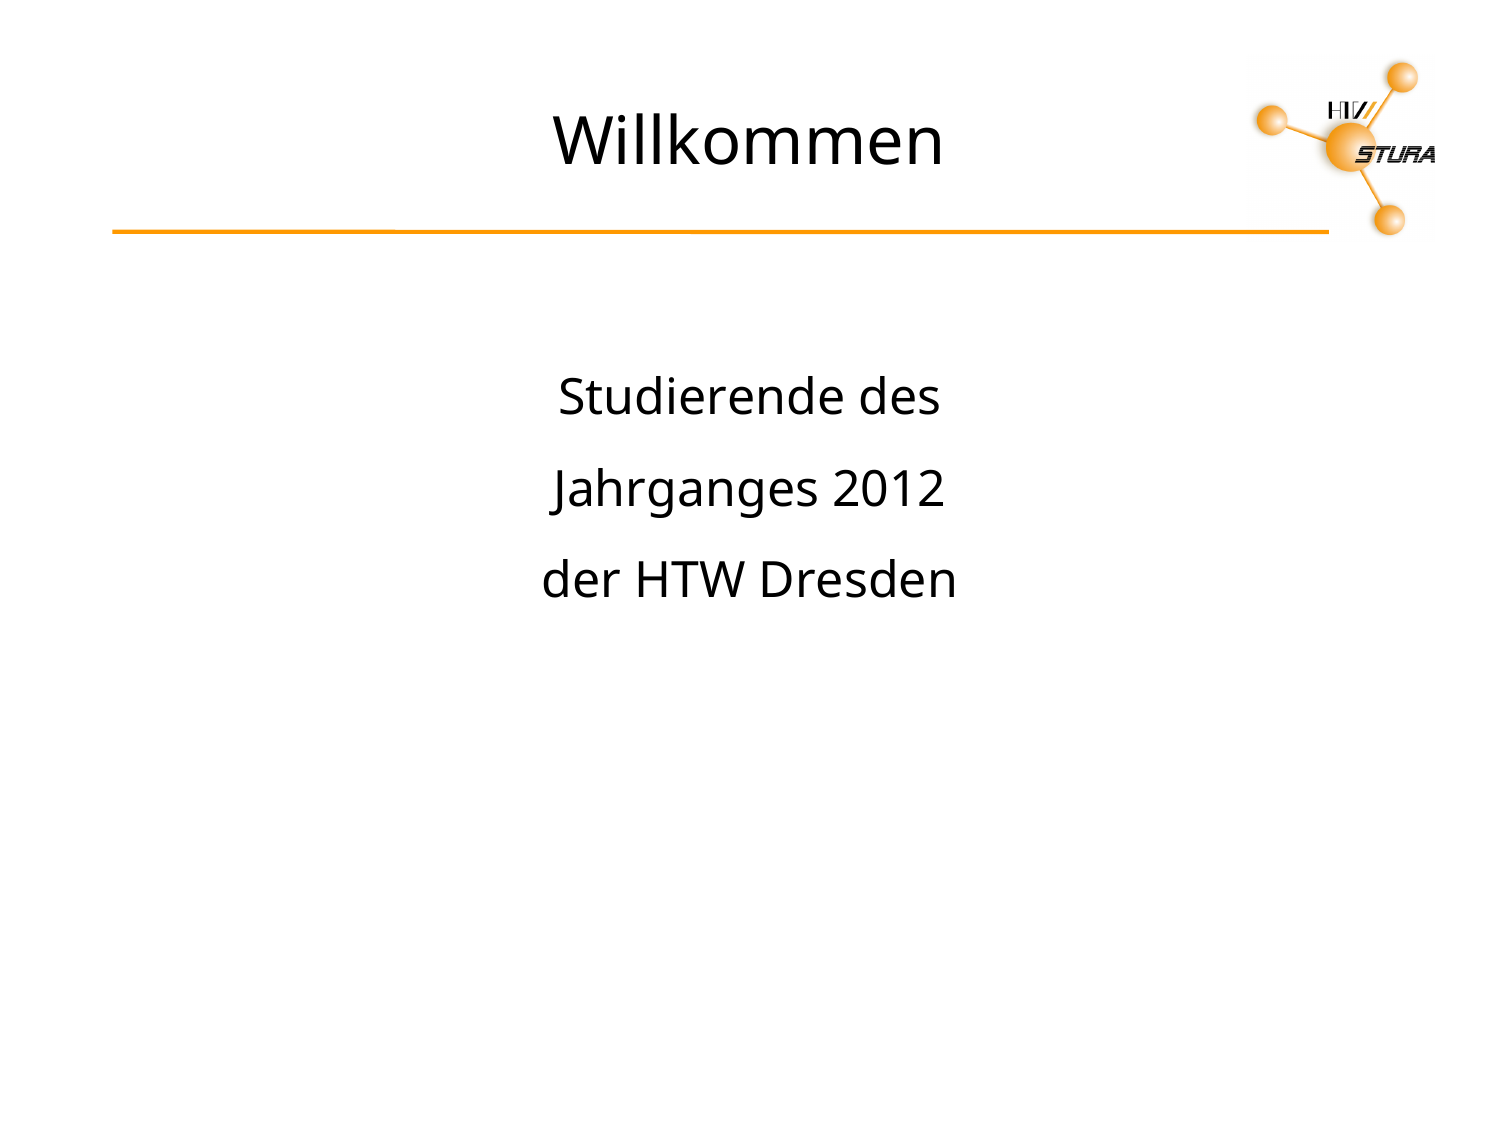

# Willkommen
Studierende des
Jahrganges 2012
der HTW Dresden